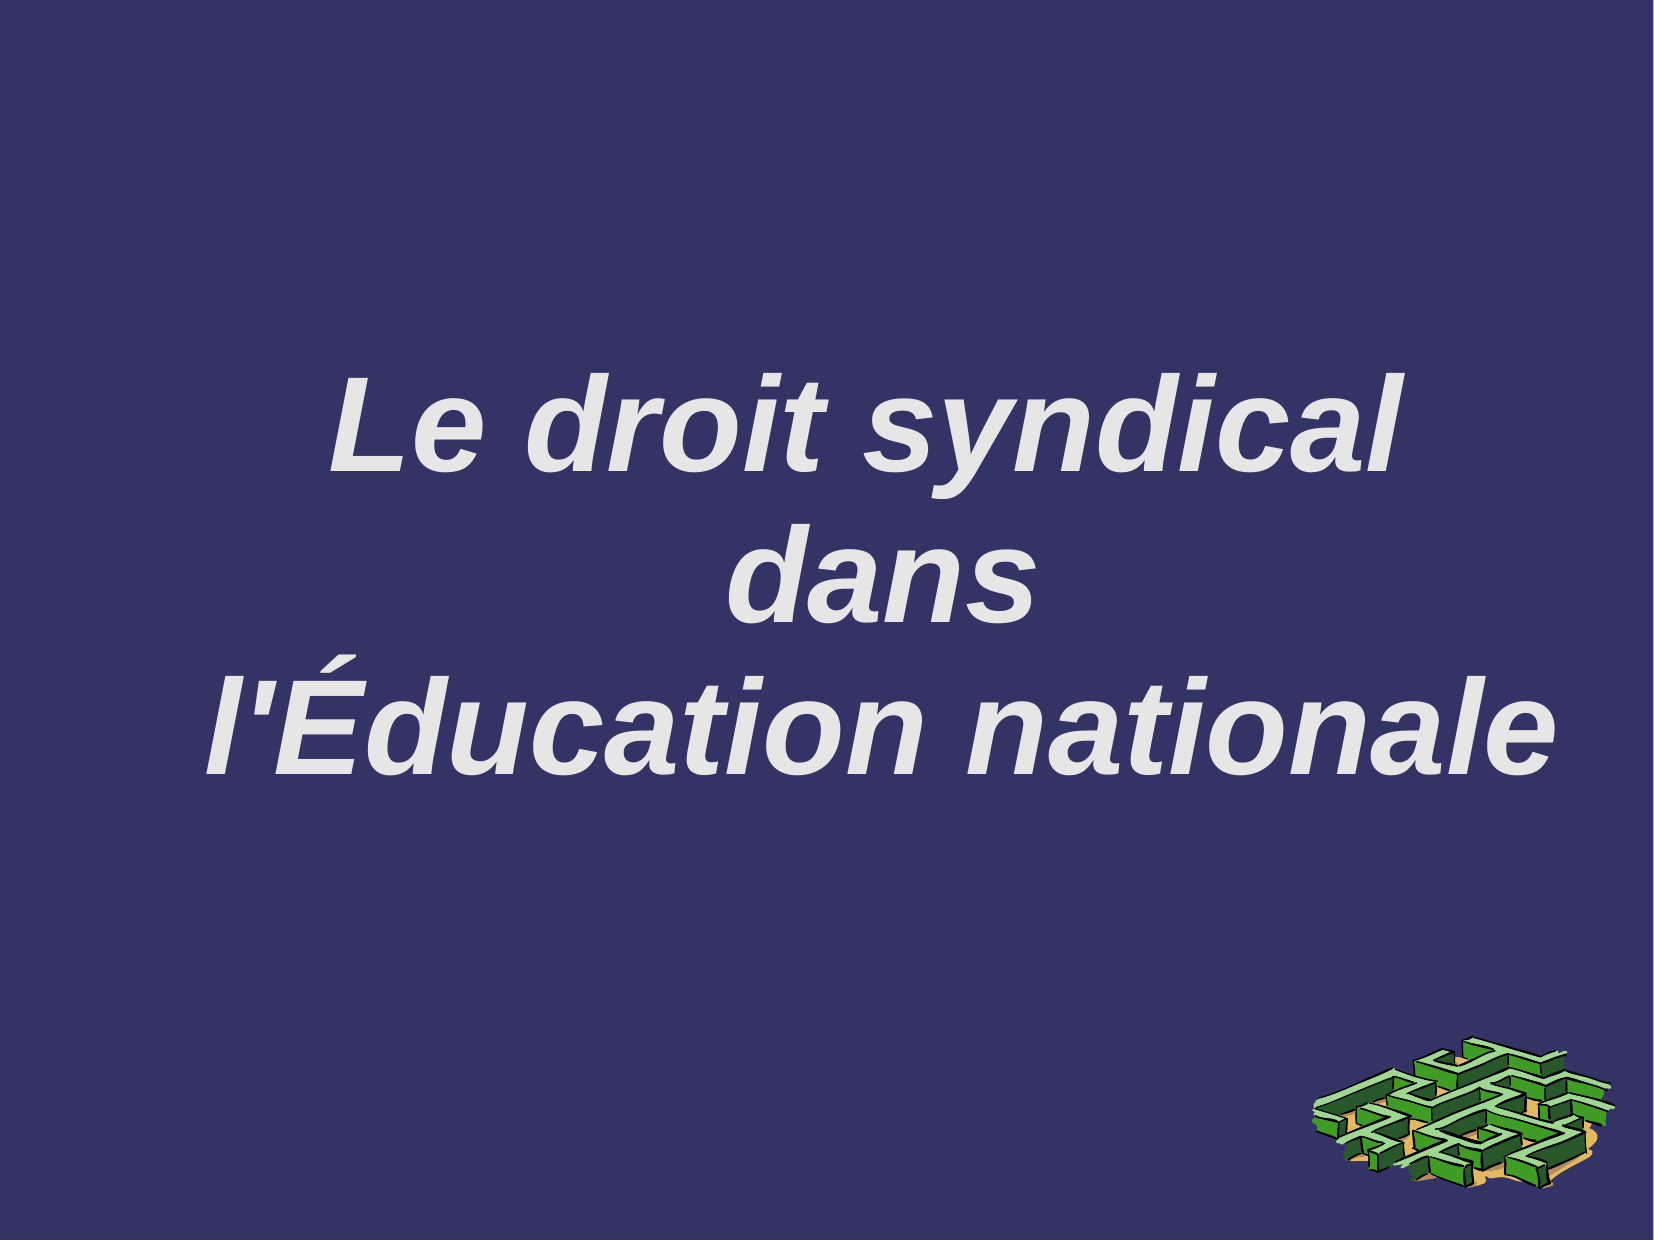

# Le droit syndical dans l'Éducation nationale